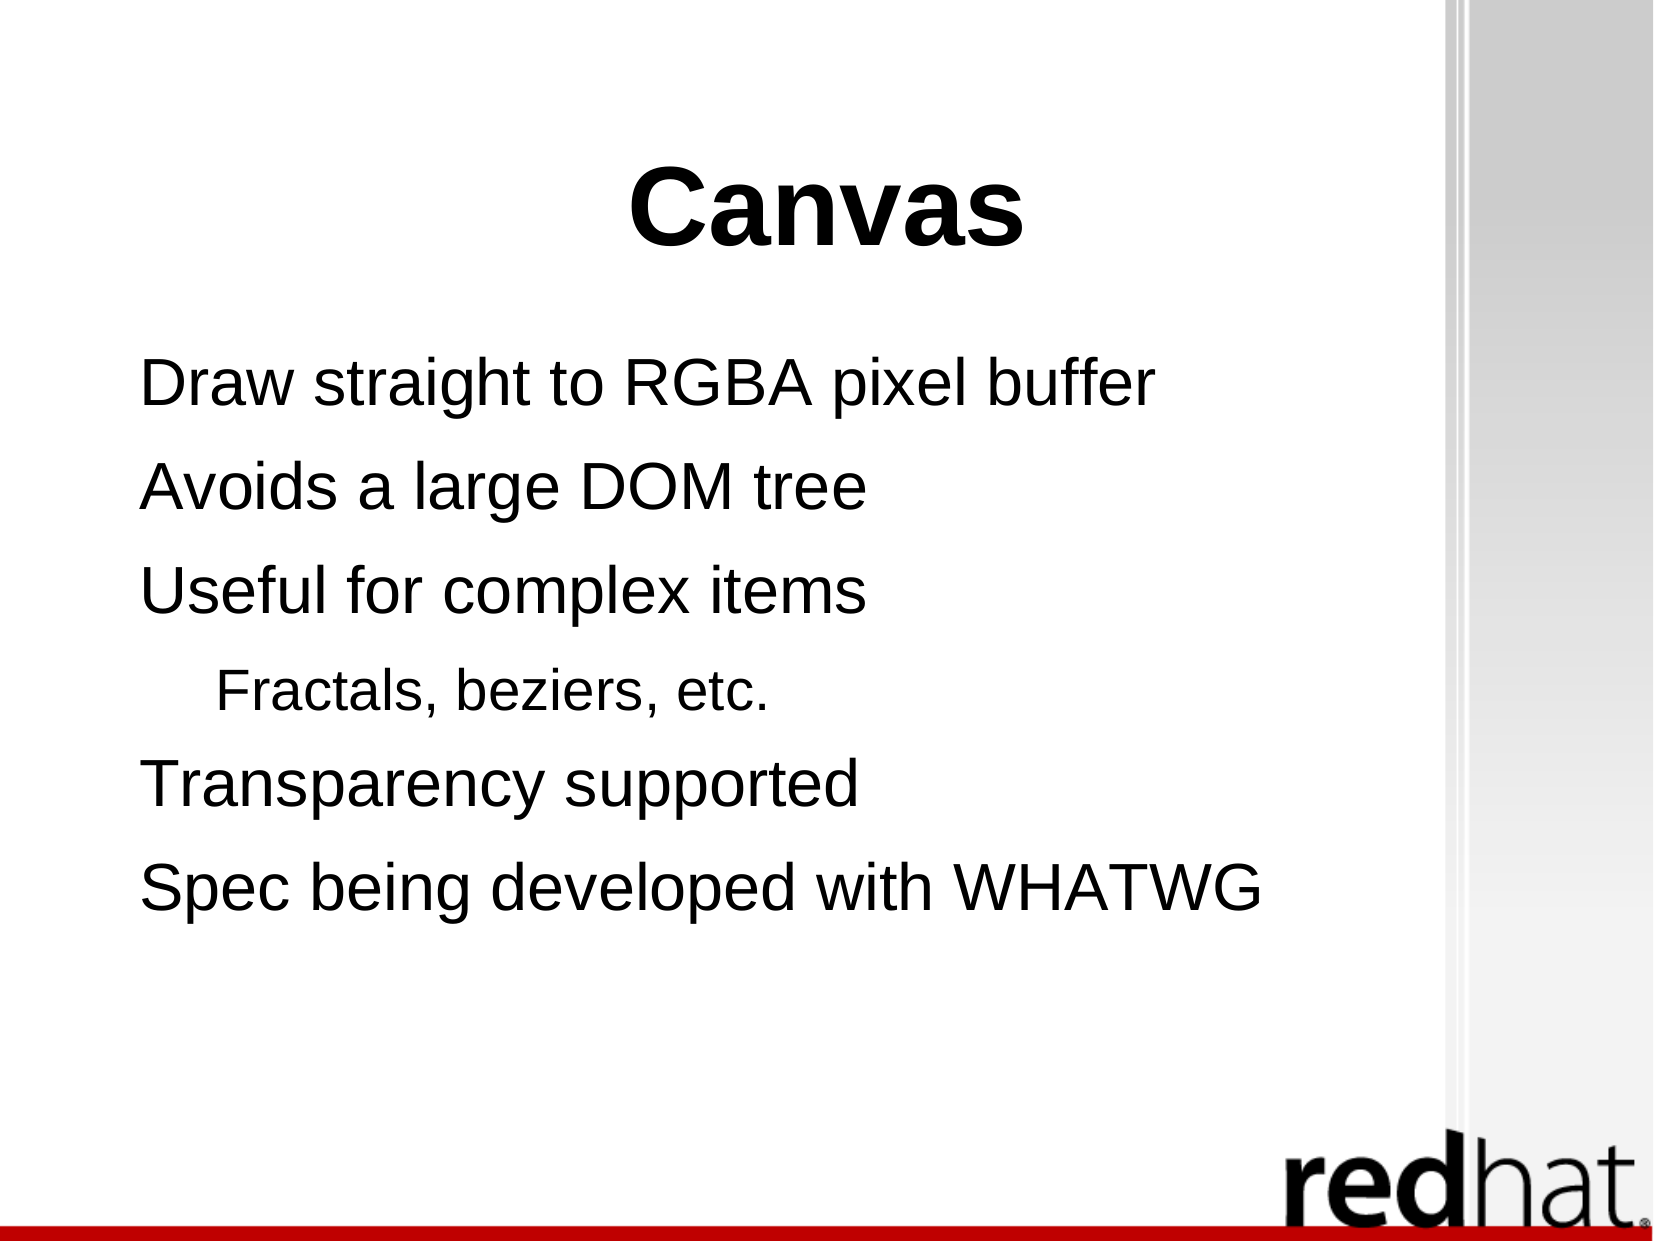

# Canvas
Draw straight to RGBA pixel buffer
Avoids a large DOM tree
Useful for complex items
Fractals, beziers, etc.
Transparency supported
Spec being developed with WHATWG